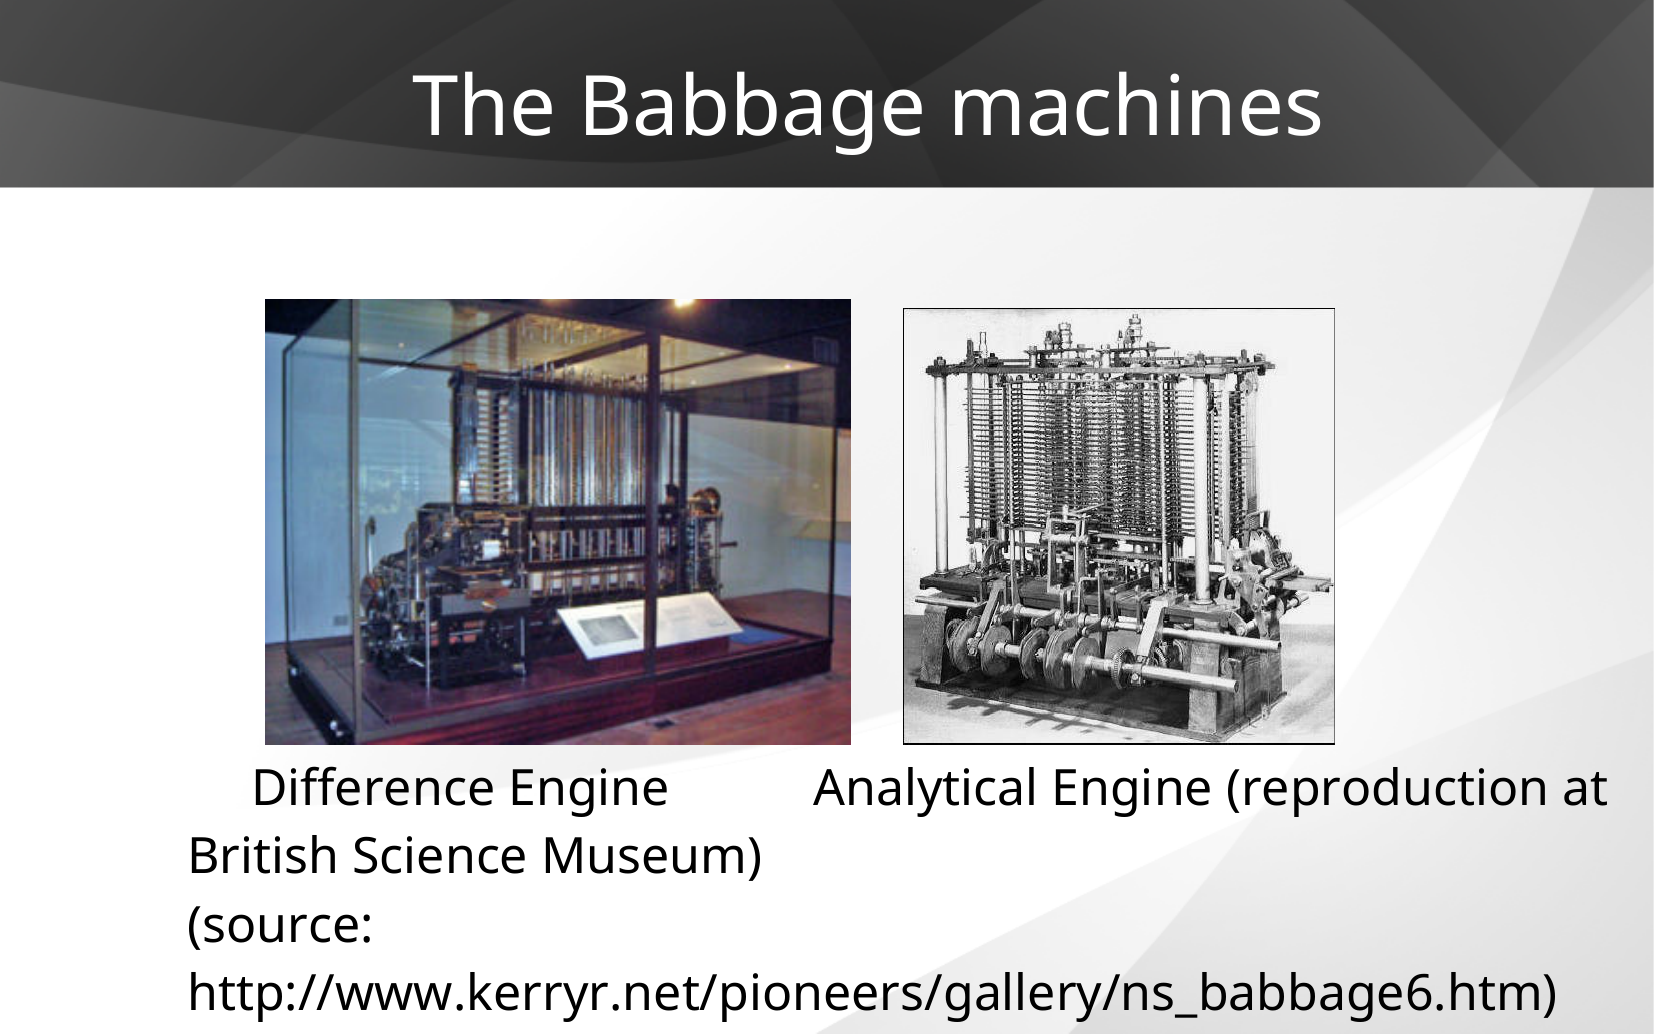

# The Babbage machines
 Difference Engine 		 Analytical Engine (reproduction at British Science Museum)
(source: http://www.kerryr.net/pioneers/gallery/ns_babbage6.htm)